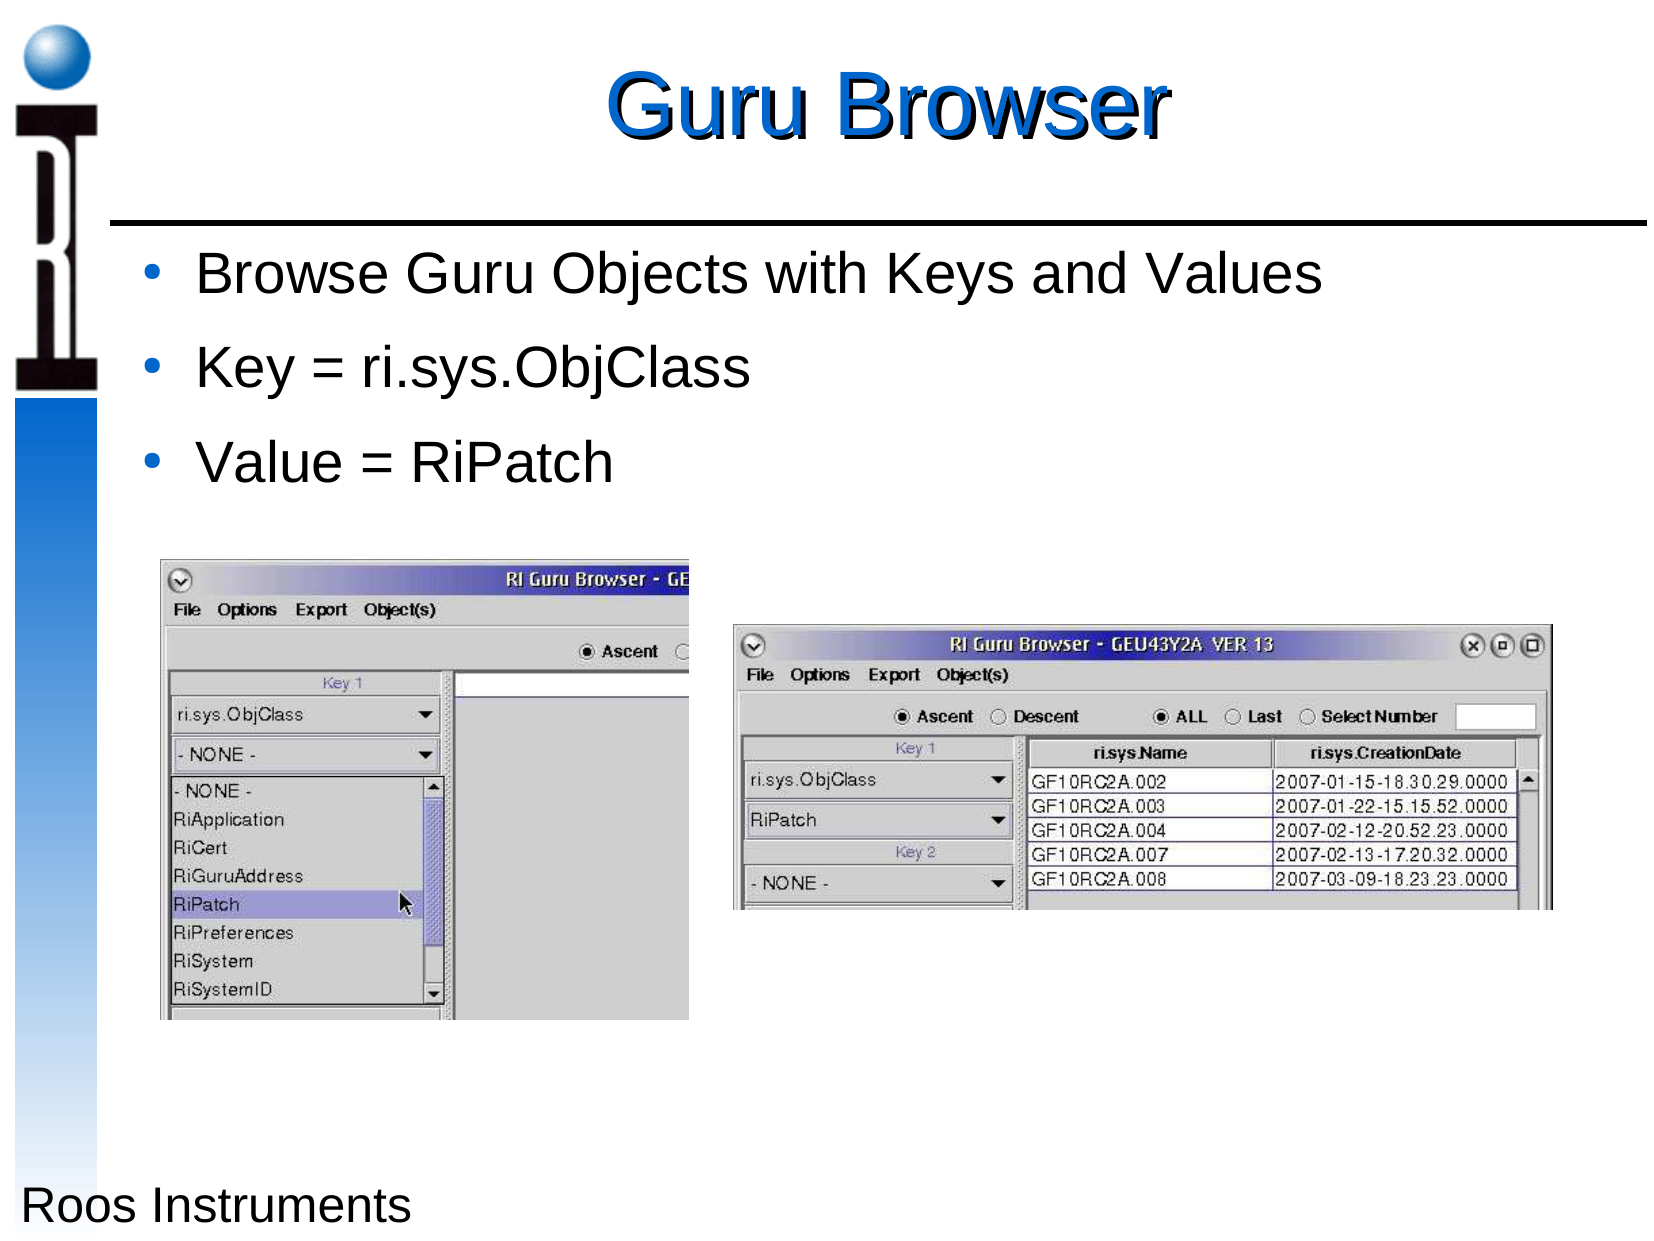

# Guru Browser
Browse Guru Objects with Keys and Values
Key = ri.sys.ObjClass
Value = RiPatch